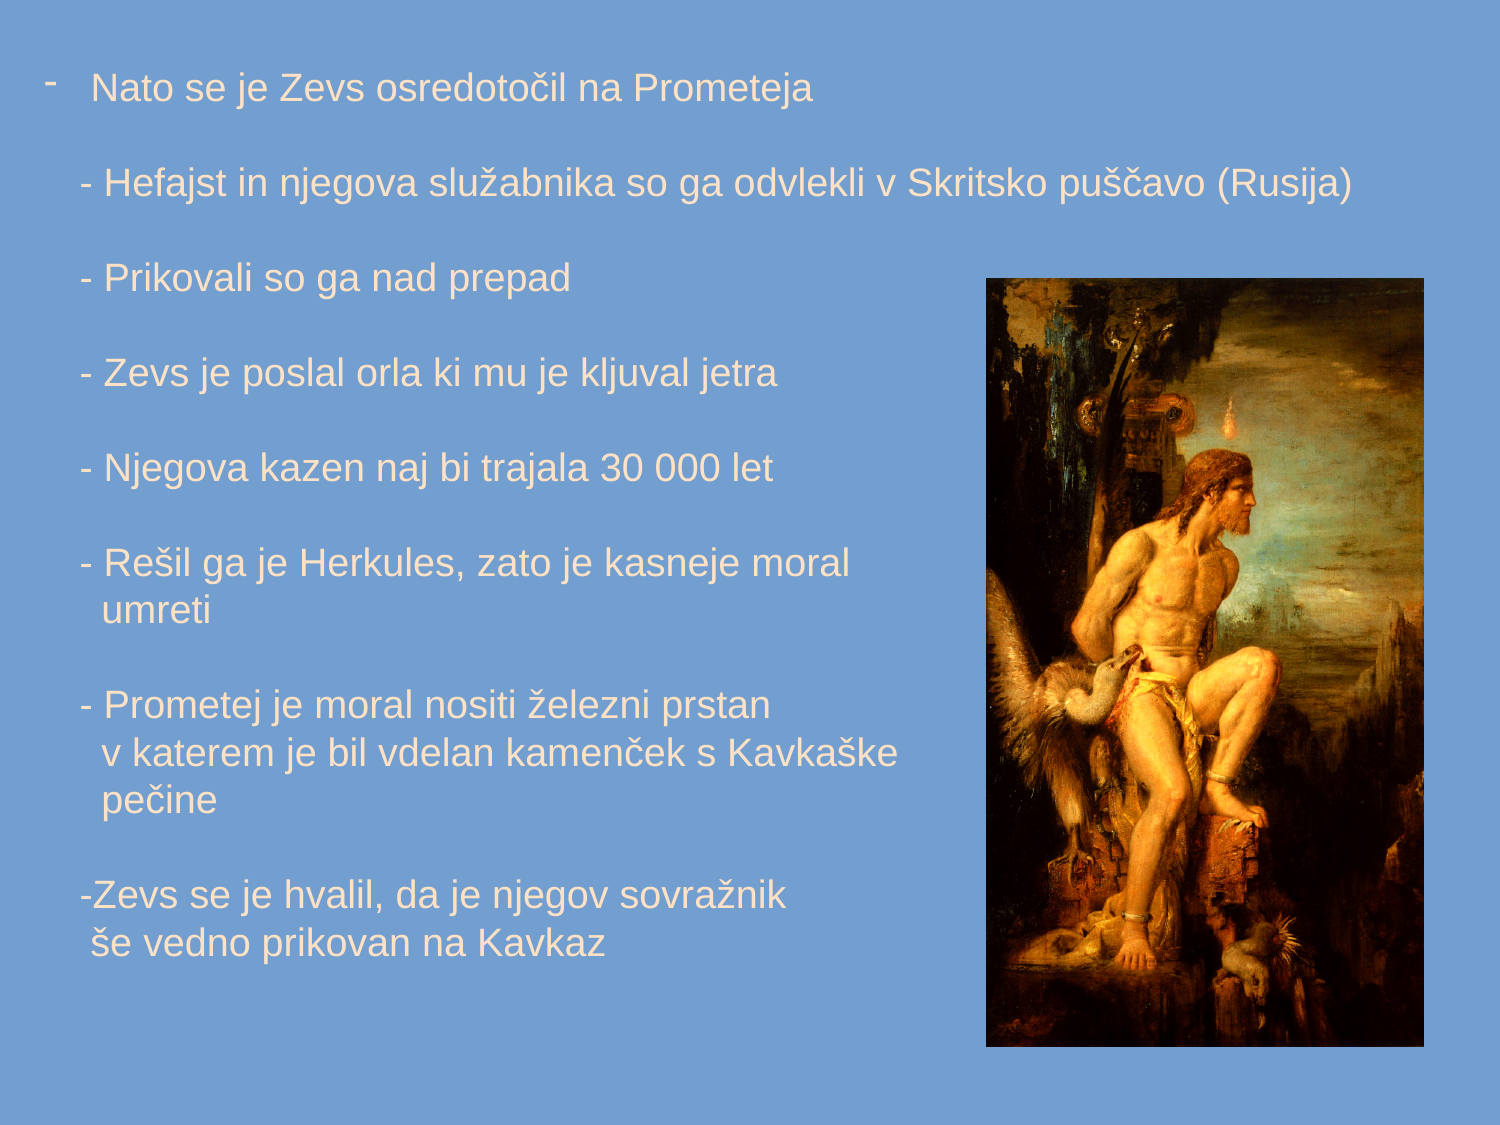

Nato se je Zevs osredotočil na Prometeja
- Hefajst in njegova služabnika so ga odvlekli v Skritsko puščavo (Rusija)
- Prikovali so ga nad prepad
- Zevs je poslal orla ki mu je kljuval jetra
- Njegova kazen naj bi trajala 30 000 let
- Rešil ga je Herkules, zato je kasneje moral
 umreti
- Prometej je moral nositi železni prstan
 v katerem je bil vdelan kamenček s Kavkaške
 pečine
-Zevs se je hvalil, da je njegov sovražnik
 še vedno prikovan na Kavkaz